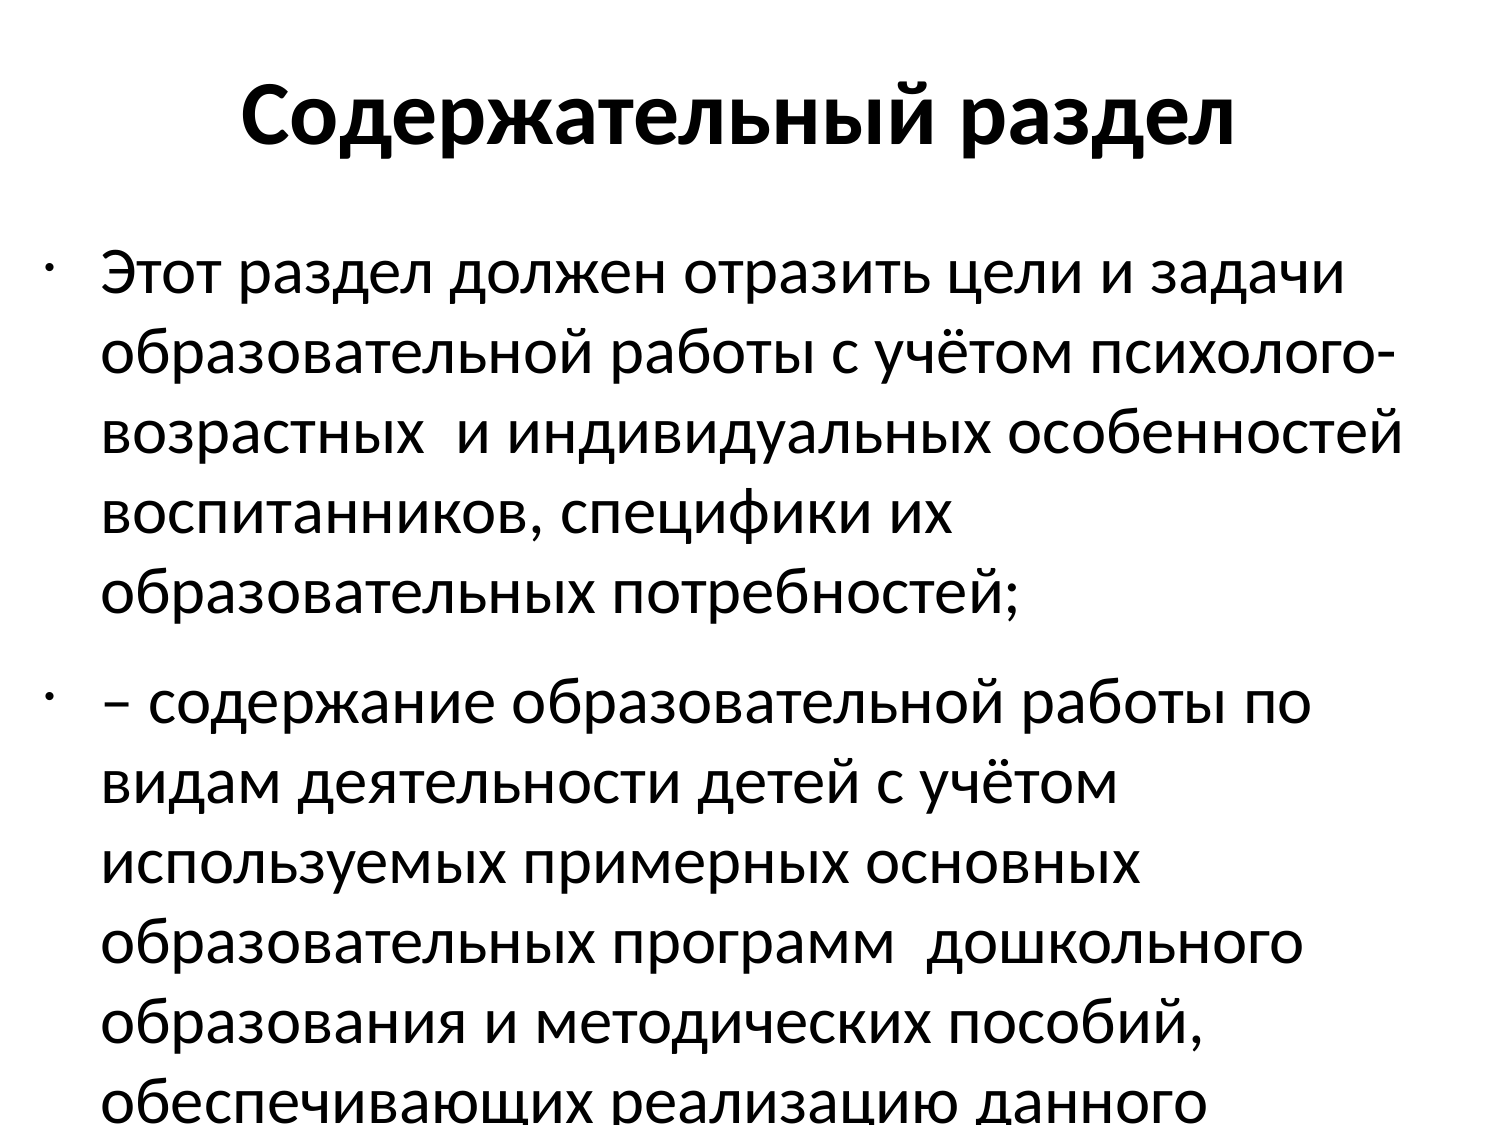

# Содержательный раздел
Этот раздел должен отразить цели и задачи образовательной работы с учётом психолого-возрастных и индивидуальных особенностей воспитанников, специфики их образовательных потребностей;
– содержание образовательной работы по видам деятельности детей с учётом используемых примерных основных образовательных программ дошкольного образования и методических пособий, обеспечивающих реализацию данного содержания;
– описание основных технологий реализации Программы (форм, методов, приёмов, средств образования) с учётом психолого-возрастных и индивидуальных особенностей воспитанников, специфики их образовательных потребностей и интересов.